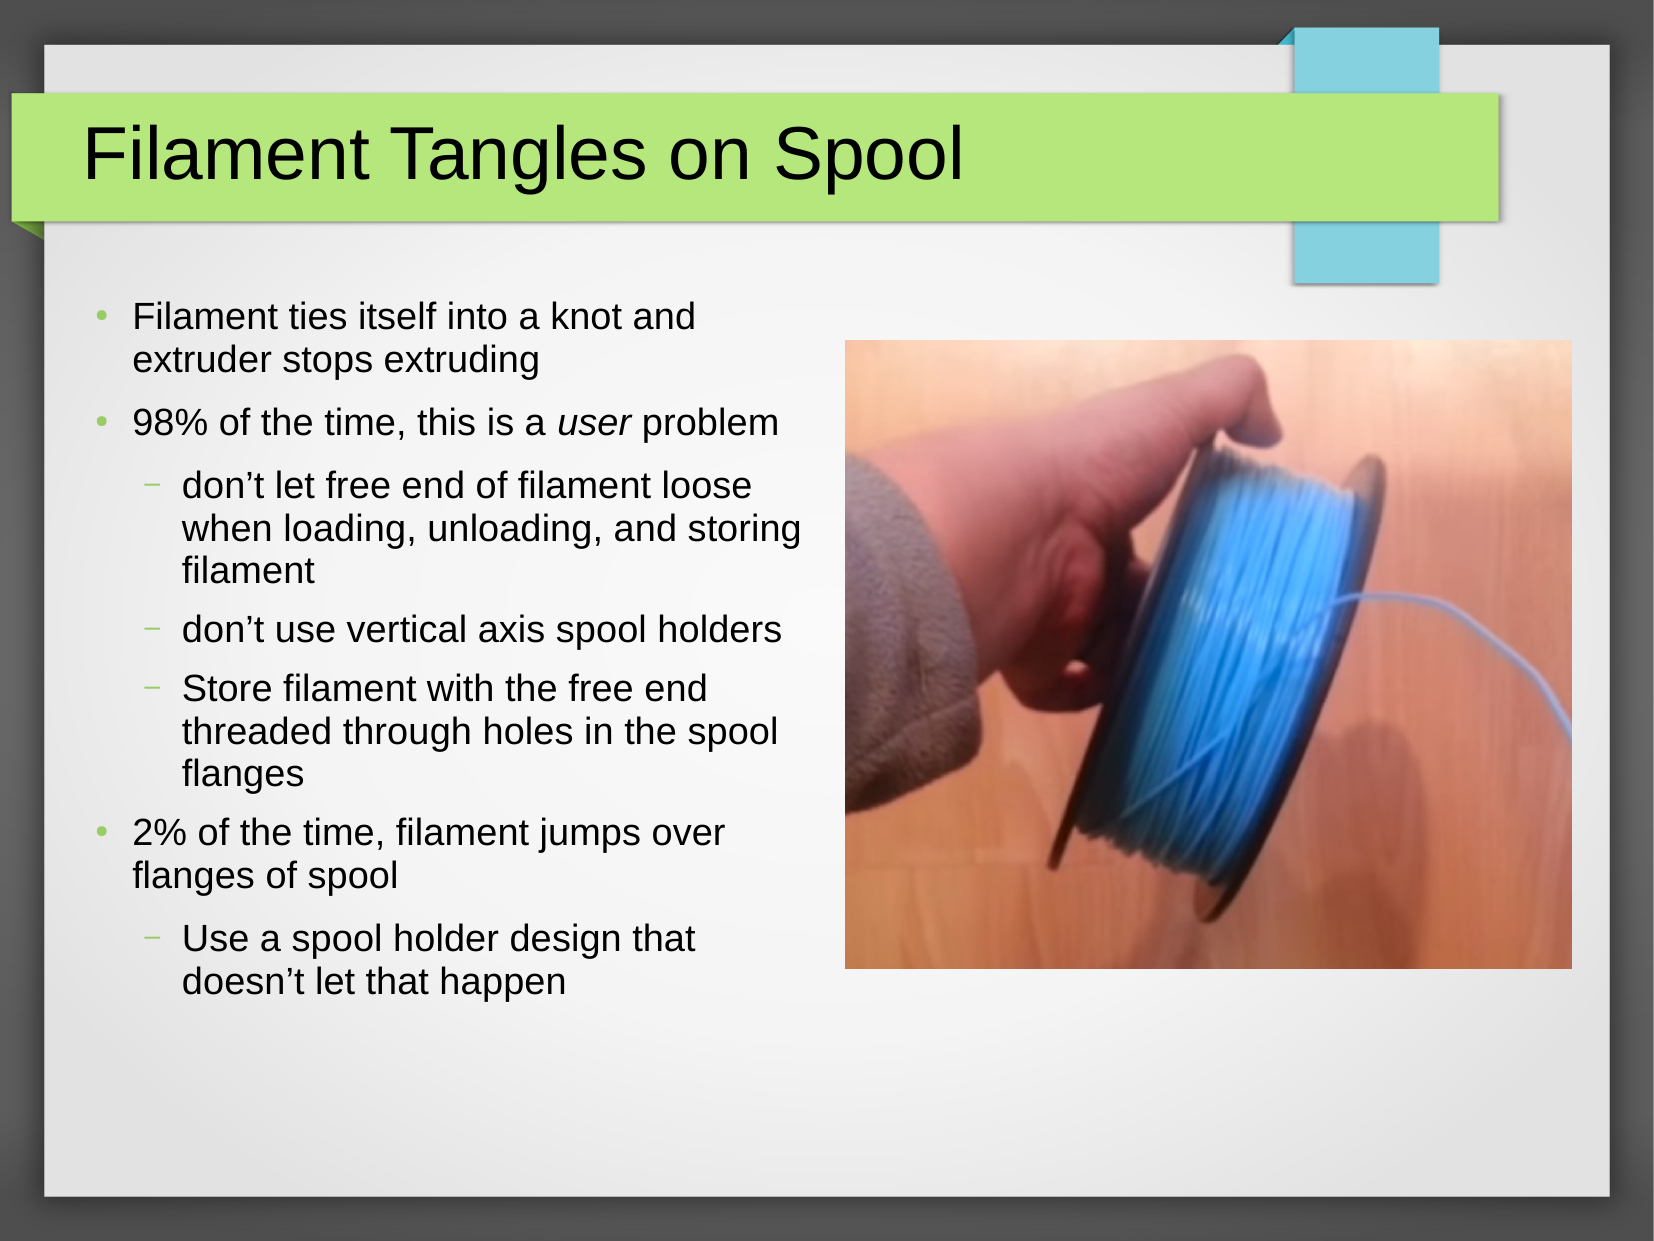

# Filament Tangles on Spool
Filament ties itself into a knot and extruder stops extruding
98% of the time, this is a user problem
don’t let free end of filament loose when loading, unloading, and storing filament
don’t use vertical axis spool holders
Store filament with the free end threaded through holes in the spool flanges
2% of the time, filament jumps over flanges of spool
Use a spool holder design that doesn’t let that happen